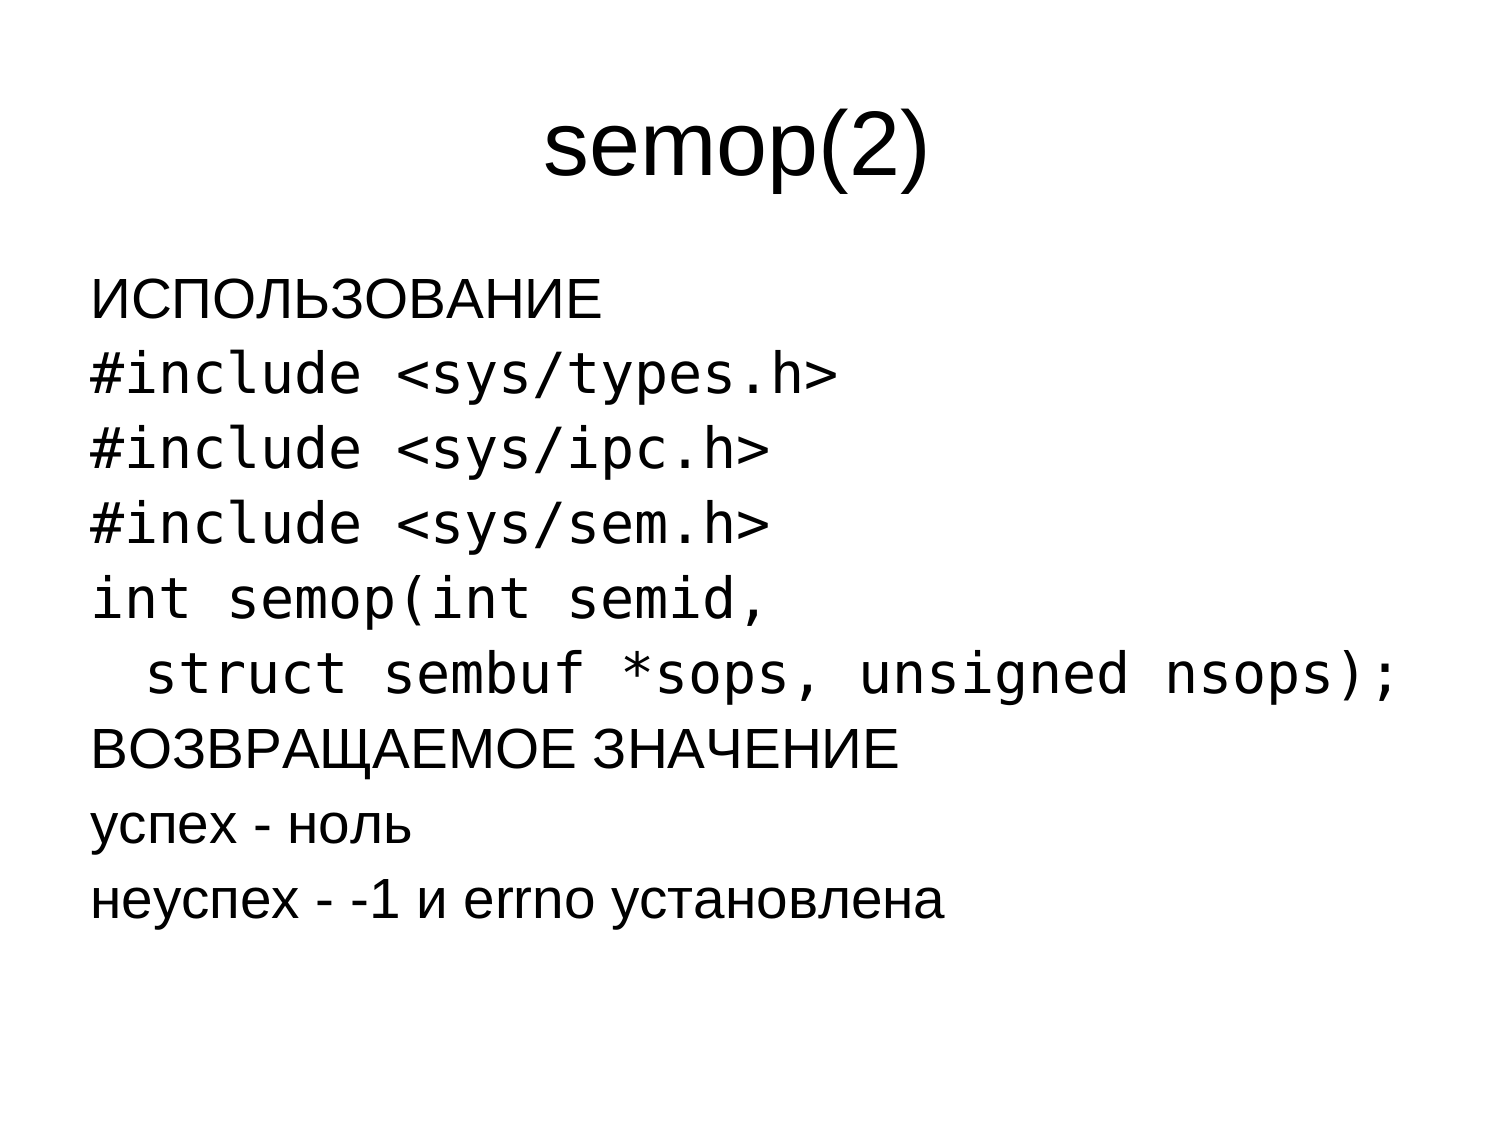

# semop(2)
ИСПОЛЬЗОВАНИЕ
#include <sys/types.h>
#include <sys/ipc.h>
#include <sys/sem.h>
int semop(int semid,
	struct sembuf *sops, unsigned nsops);
ВОЗВРАЩАЕМОЕ ЗНАЧЕНИЕ
успех - ноль
неуспех - -1 и errno установлена